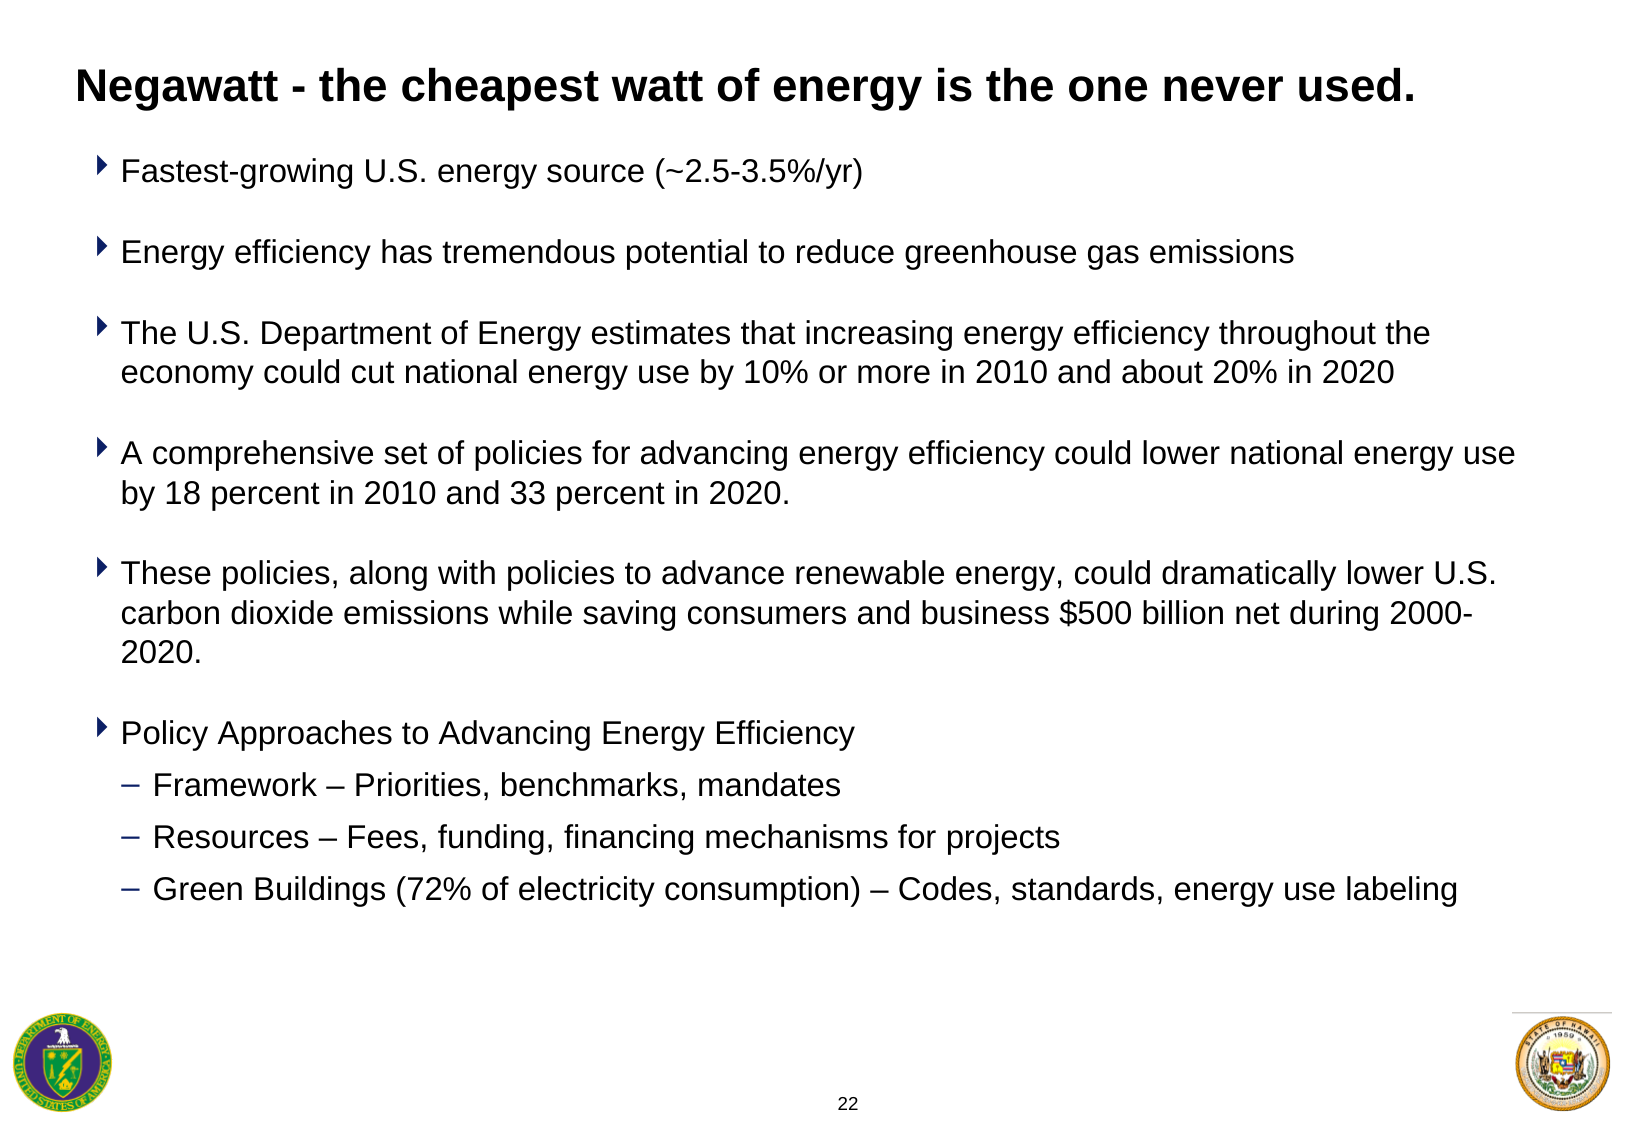

# Negawatt - the cheapest watt of energy is the one never used.
Fastest-growing U.S. energy source (~2.5-3.5%/yr)
Energy efficiency has tremendous potential to reduce greenhouse gas emissions
The U.S. Department of Energy estimates that increasing energy efficiency throughout the economy could cut national energy use by 10% or more in 2010 and about 20% in 2020
A comprehensive set of policies for advancing energy efficiency could lower national energy use by 18 percent in 2010 and 33 percent in 2020.
These policies, along with policies to advance renewable energy, could dramatically lower U.S. carbon dioxide emissions while saving consumers and business $500 billion net during 2000-2020.
Policy Approaches to Advancing Energy Efficiency
Framework – Priorities, benchmarks, mandates
Resources – Fees, funding, financing mechanisms for projects
Green Buildings (72% of electricity consumption) – Codes, standards, energy use labeling